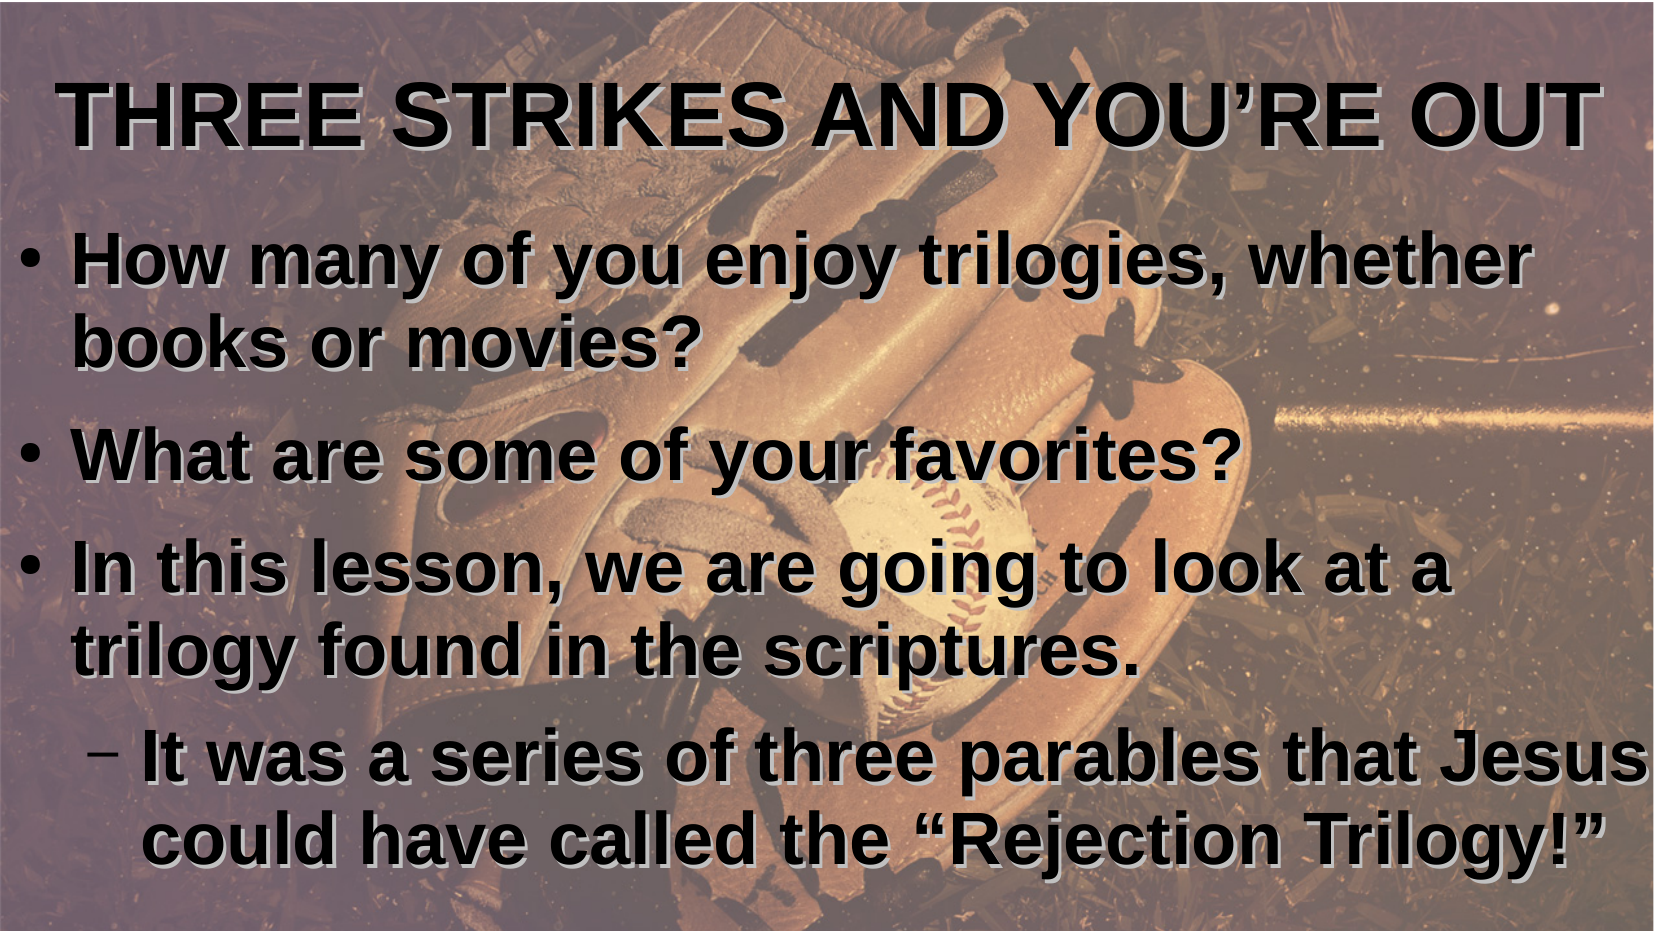

# THREE STRIKES AND YOU’RE OUT
How many of you enjoy trilogies, whether books or movies?
What are some of your favorites?
In this lesson, we are going to look at a trilogy found in the scriptures.
It was a series of three parables that Jesus could have called the “Rejection Trilogy!”